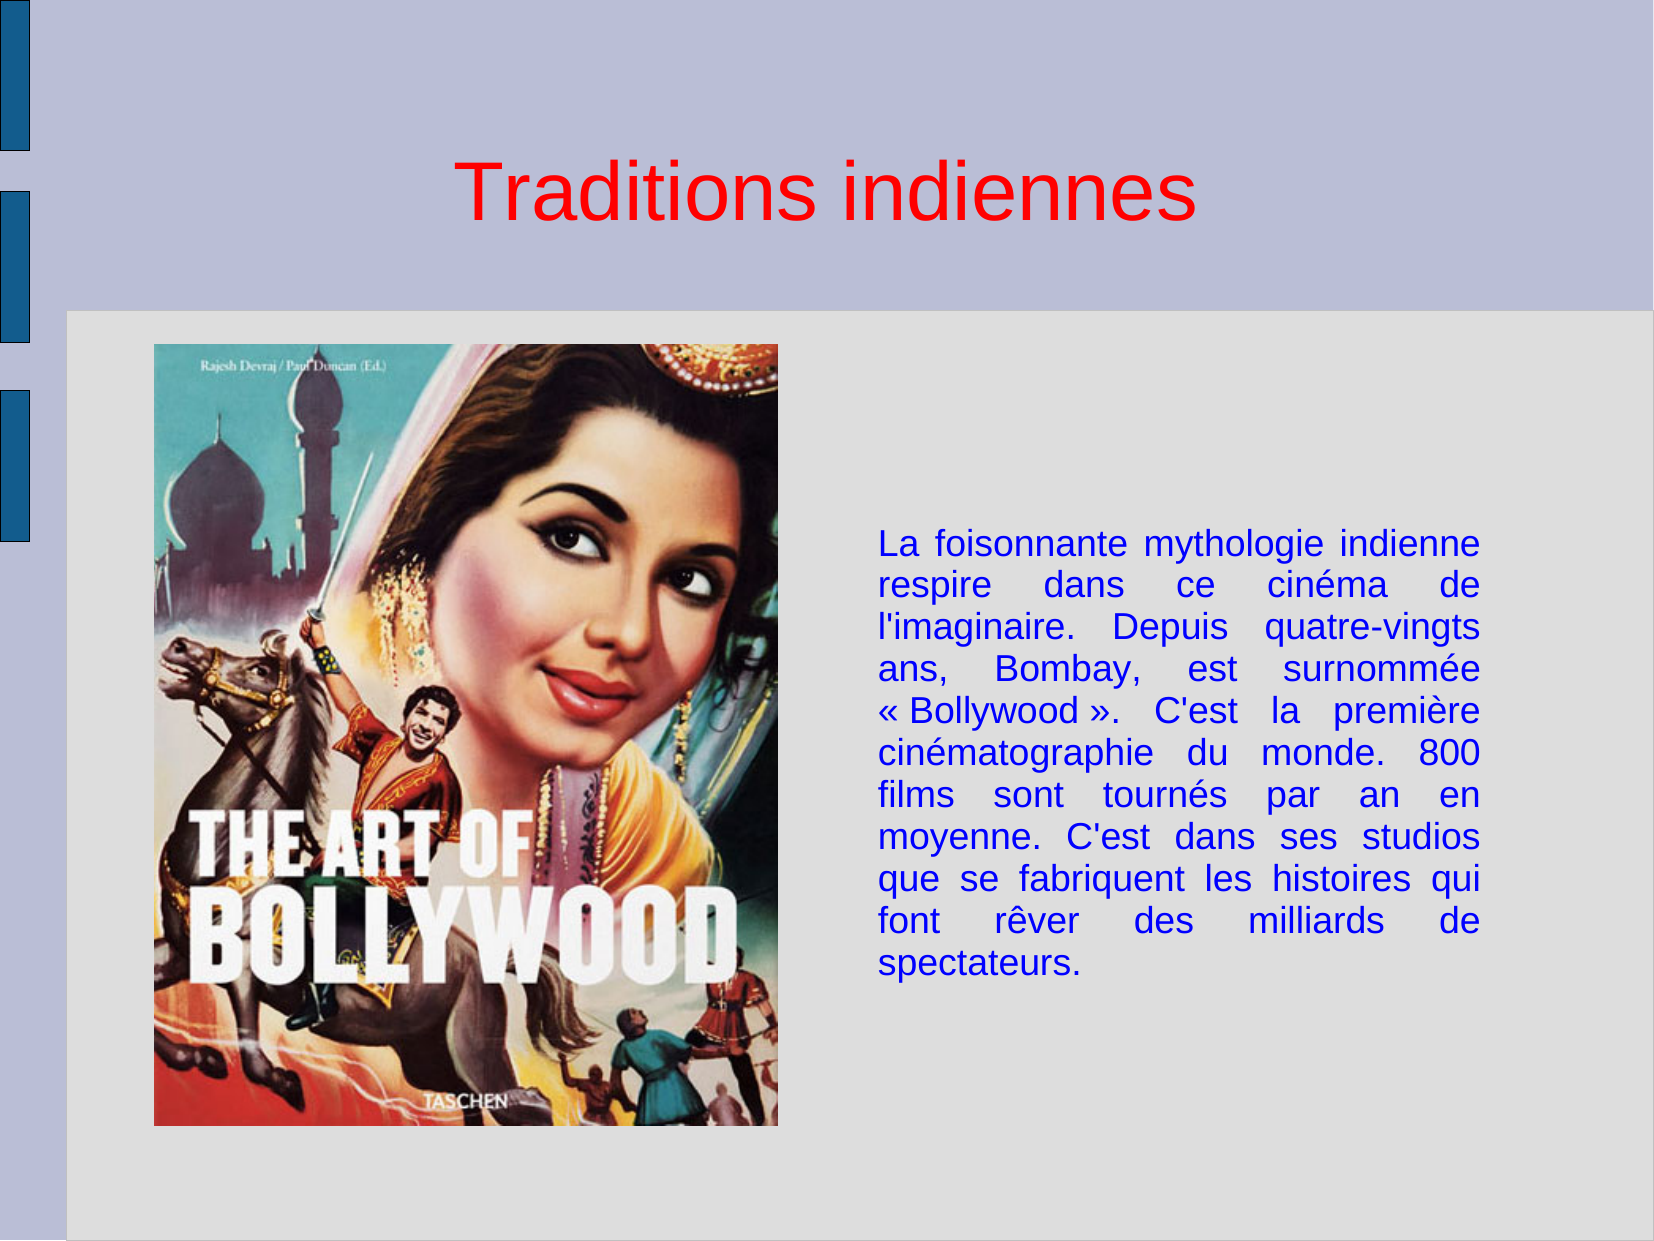

# Traditions indiennes
La foisonnante mythologie indienne respire dans ce cinéma de l'imaginaire. Depuis quatre-vingts ans, Bombay, est surnommée « Bollywood ». C'est la première cinématographie du monde. 800 films sont tournés par an en moyenne. C'est dans ses studios que se fabriquent les histoires qui font rêver des milliards de spectateurs.